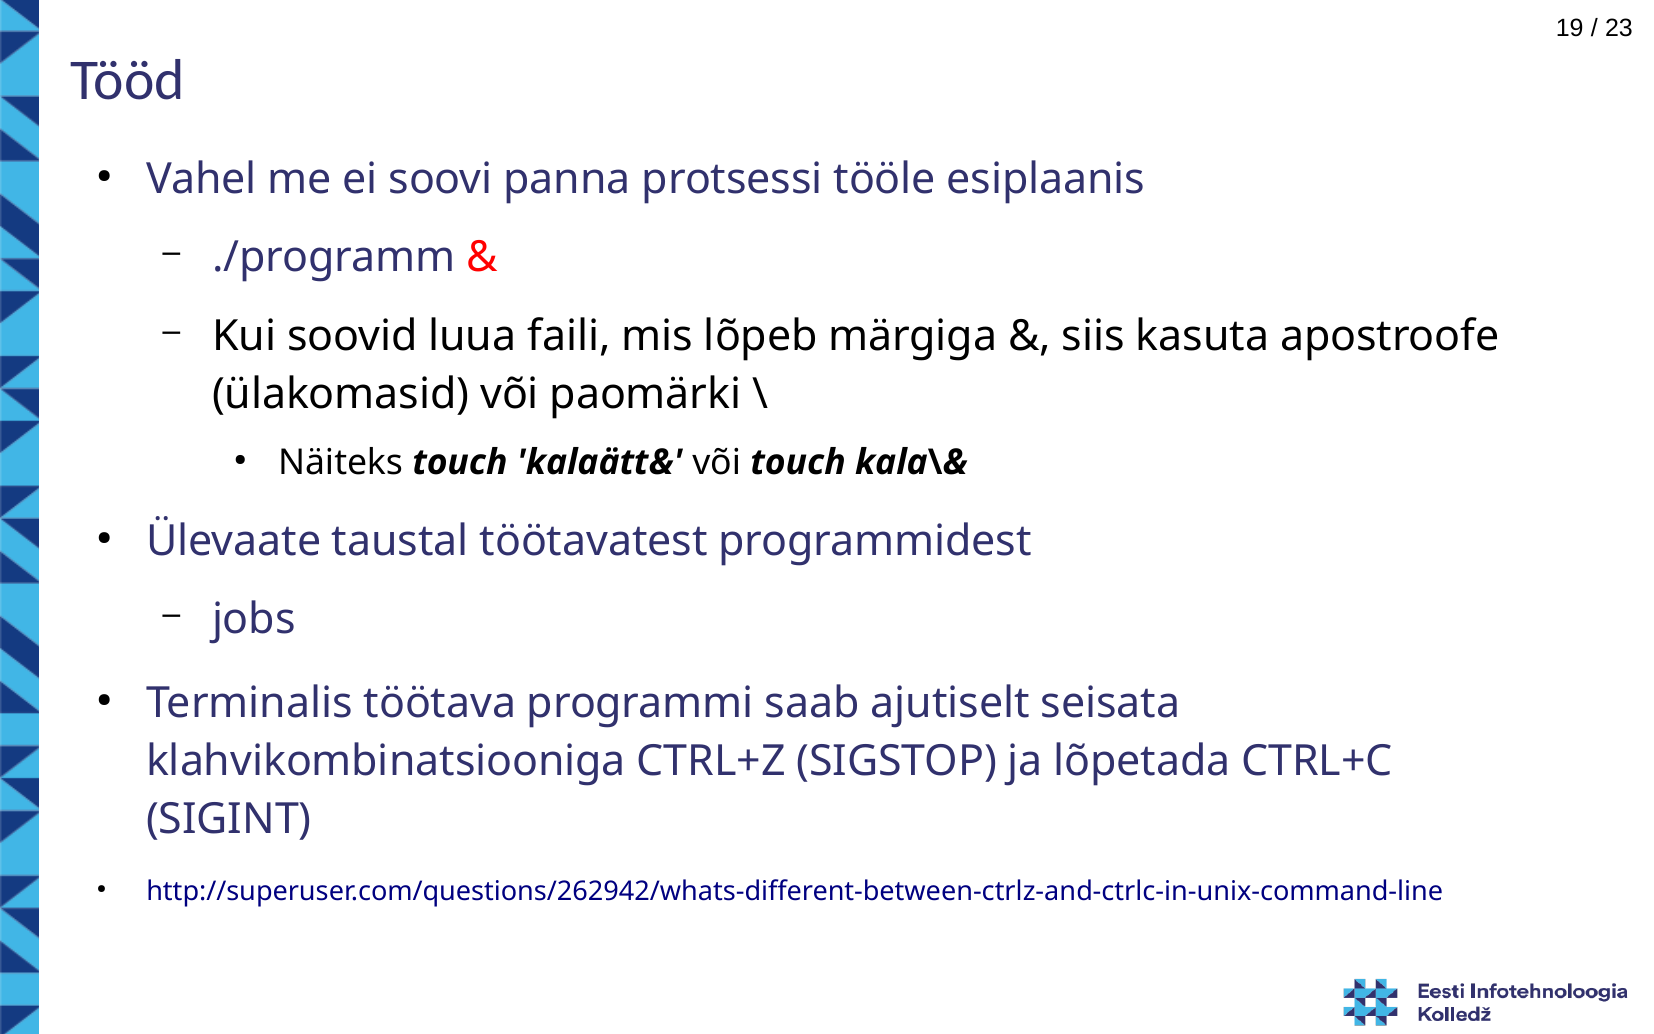

# Tööd
Vahel me ei soovi panna protsessi tööle esiplaanis
./programm &
Kui soovid luua faili, mis lõpeb märgiga &, siis kasuta apostroofe (ülakomasid) või paomärki \
Näiteks touch 'kalaätt&' või touch kala\&
Ülevaate taustal töötavatest programmidest
jobs
Terminalis töötava programmi saab ajutiselt seisata klahvikombinatsiooniga CTRL+Z (SIGSTOP) ja lõpetada CTRL+C (SIGINT)
http://superuser.com/questions/262942/whats-different-between-ctrlz-and-ctrlc-in-unix-command-line